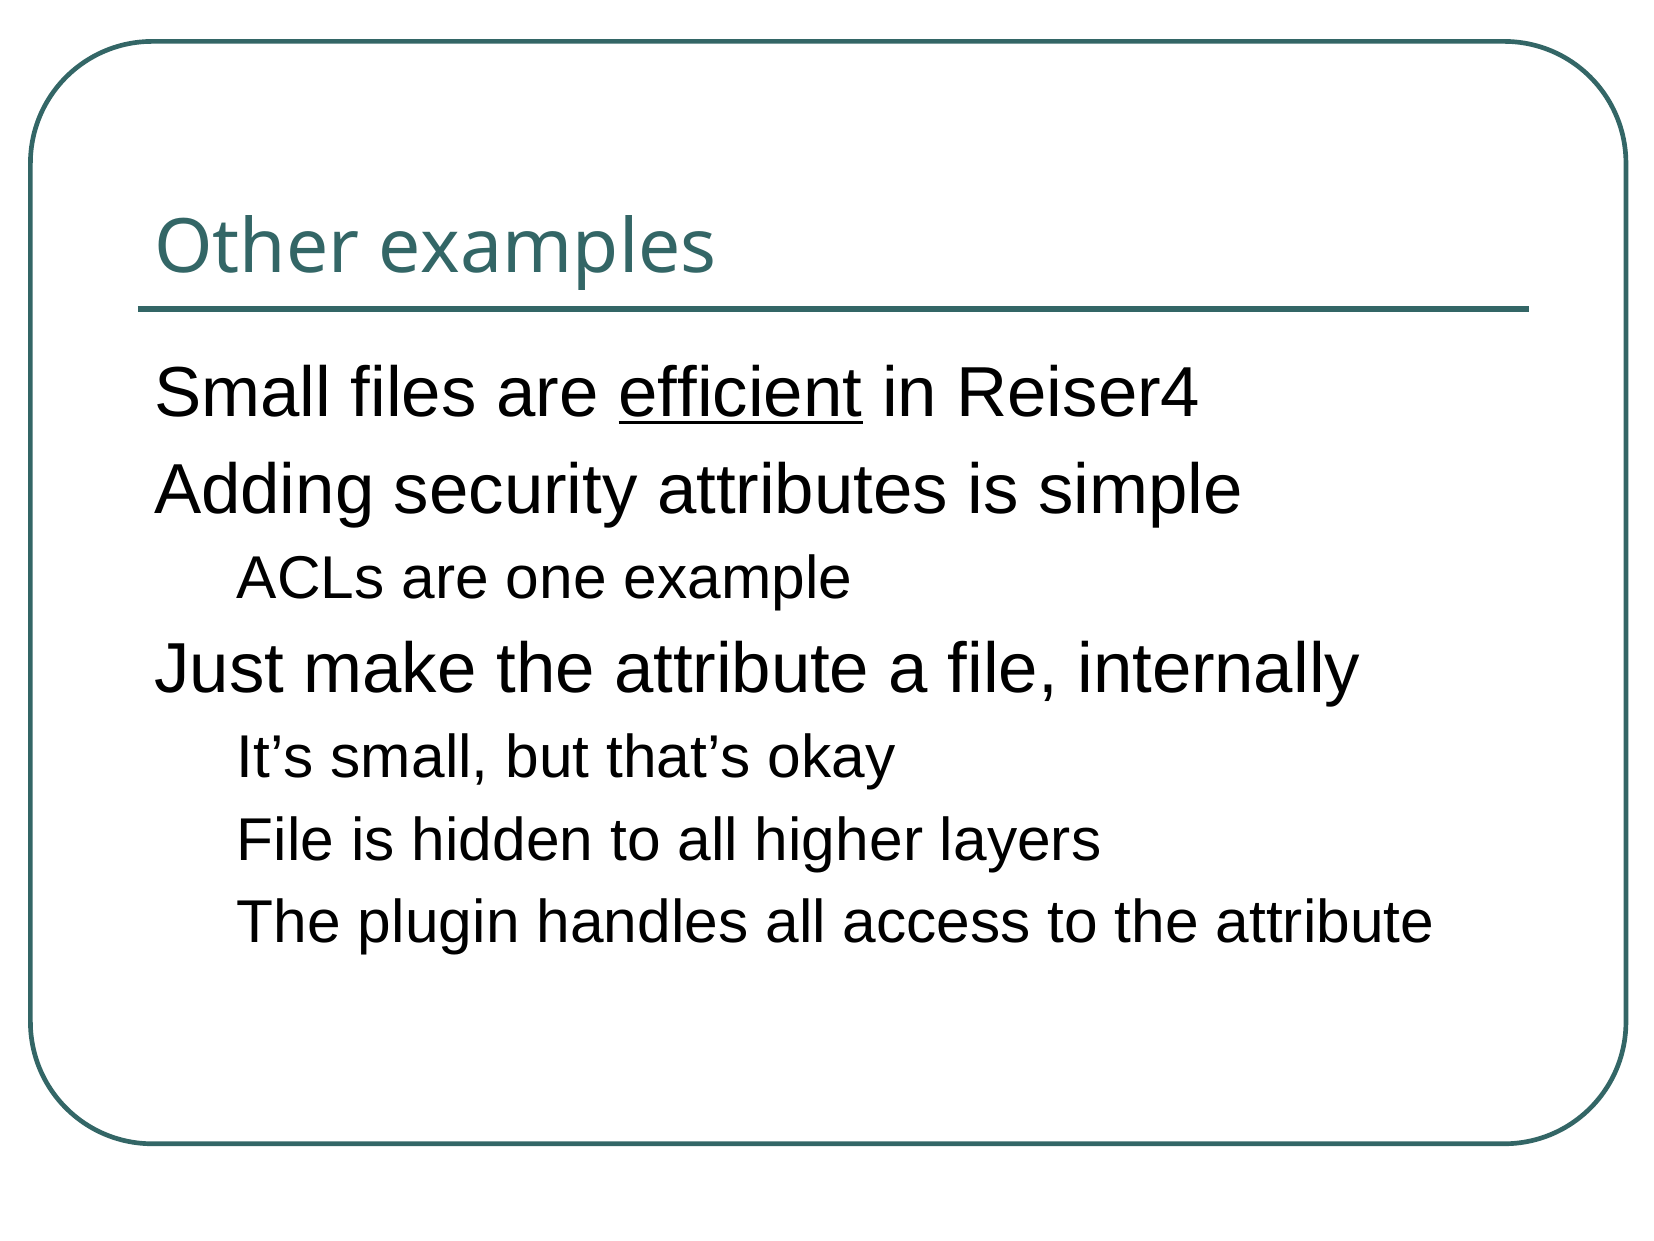

# Other examples
Small files are efficient in Reiser4
Adding security attributes is simple
ACLs are one example
Just make the attribute a file, internally
It’s small, but that’s okay
File is hidden to all higher layers
The plugin handles all access to the attribute